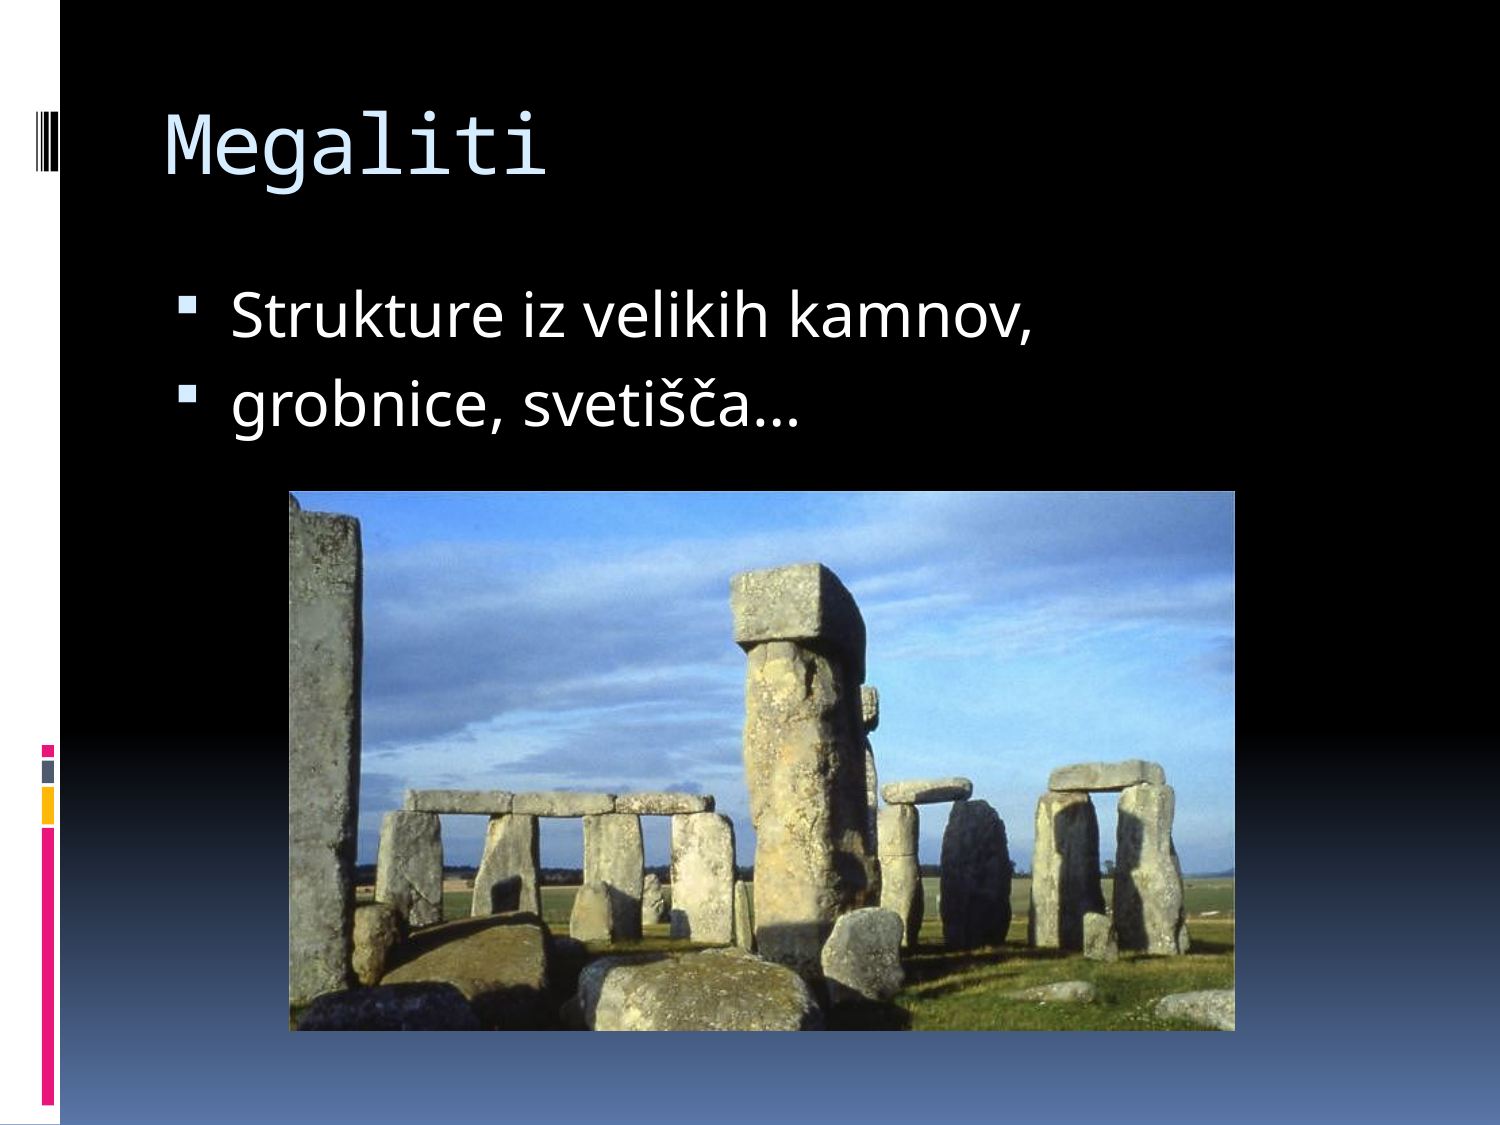

# Megaliti
Strukture iz velikih kamnov,
grobnice, svetišča…